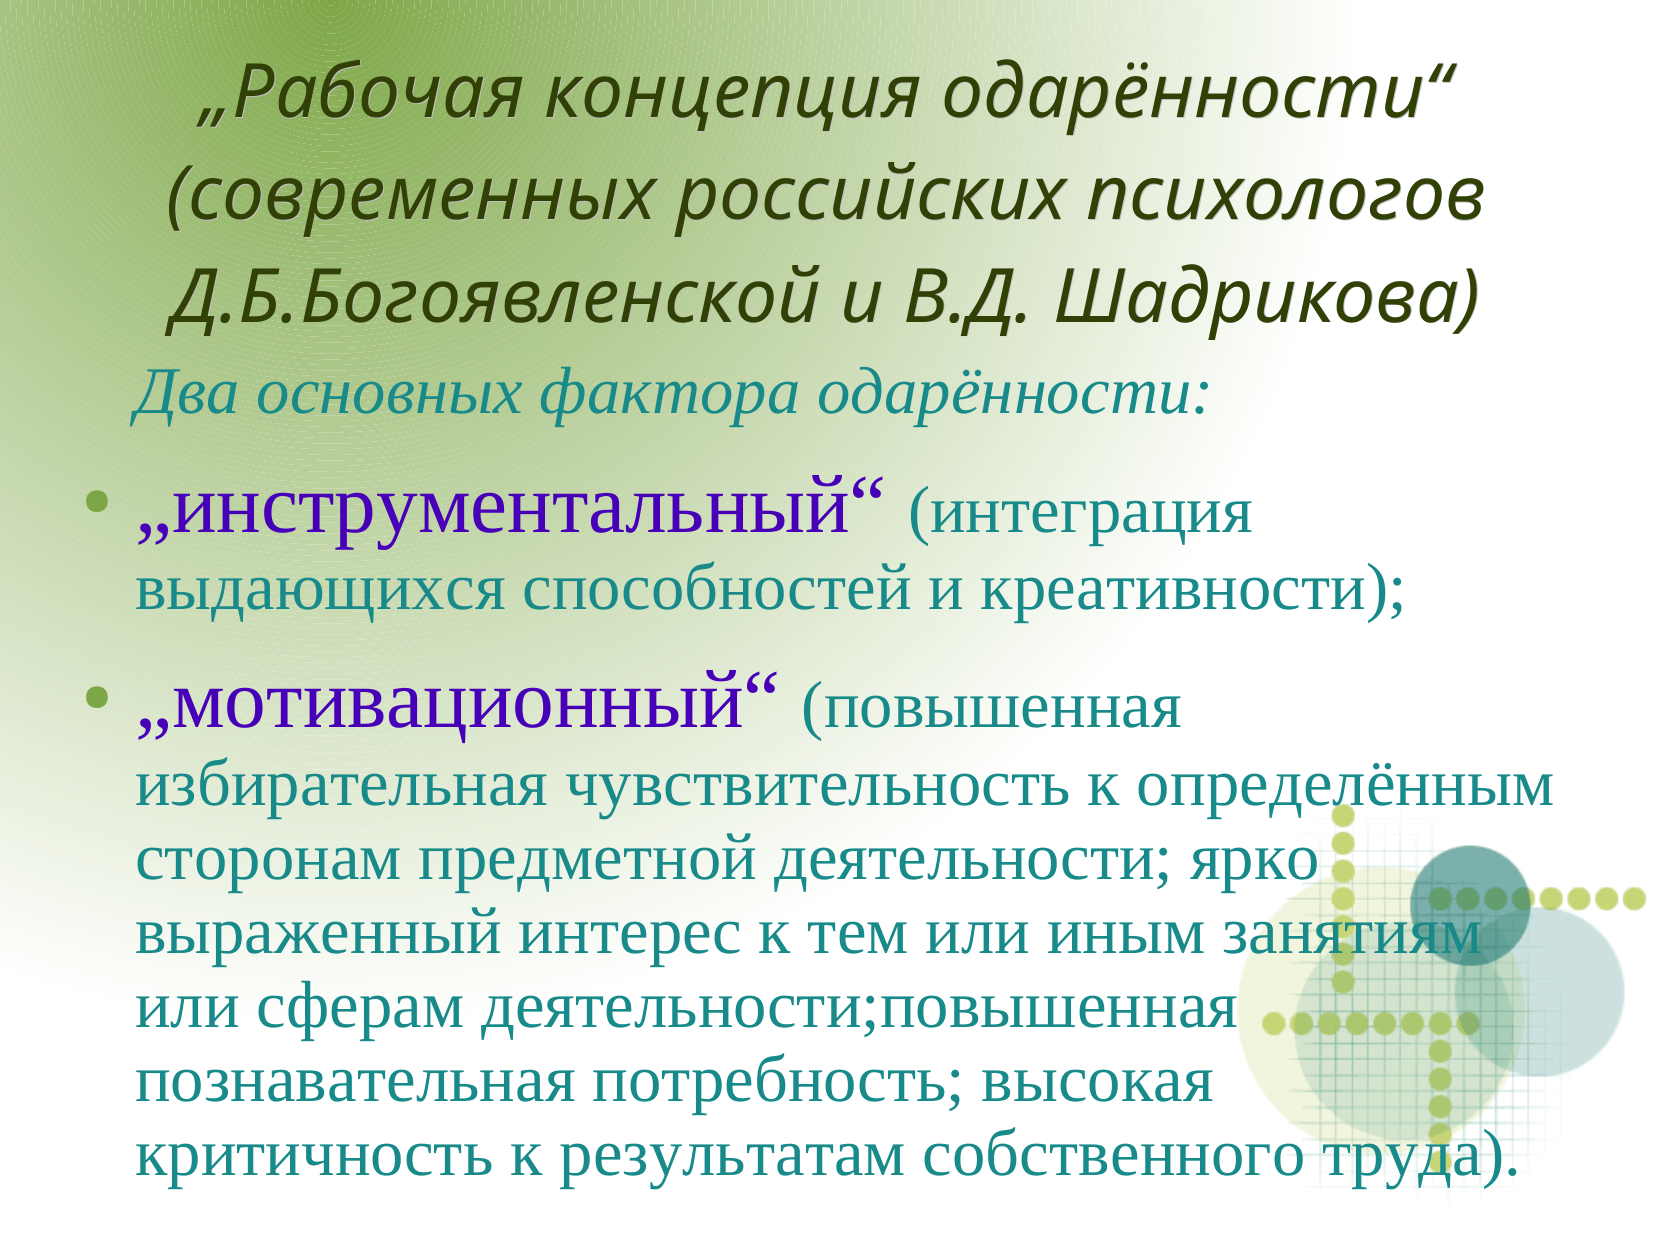

# „Рабочая концепция одарённости“ (современных российских психологов Д.Б.Богоявленской и В.Д. Шадрикова)
Два основных фактора одарённости:
„инструментальный“ (интеграция выдающихся способностей и креативности);
„мотивационный“ (повышенная избирательная чувствительность к определённым сторонам предметной деятельности; ярко выраженный интерес к тем или иным занятиям или сферам деятельности;повышенная познавательная потребность; высокая критичность к результатам собственного труда).